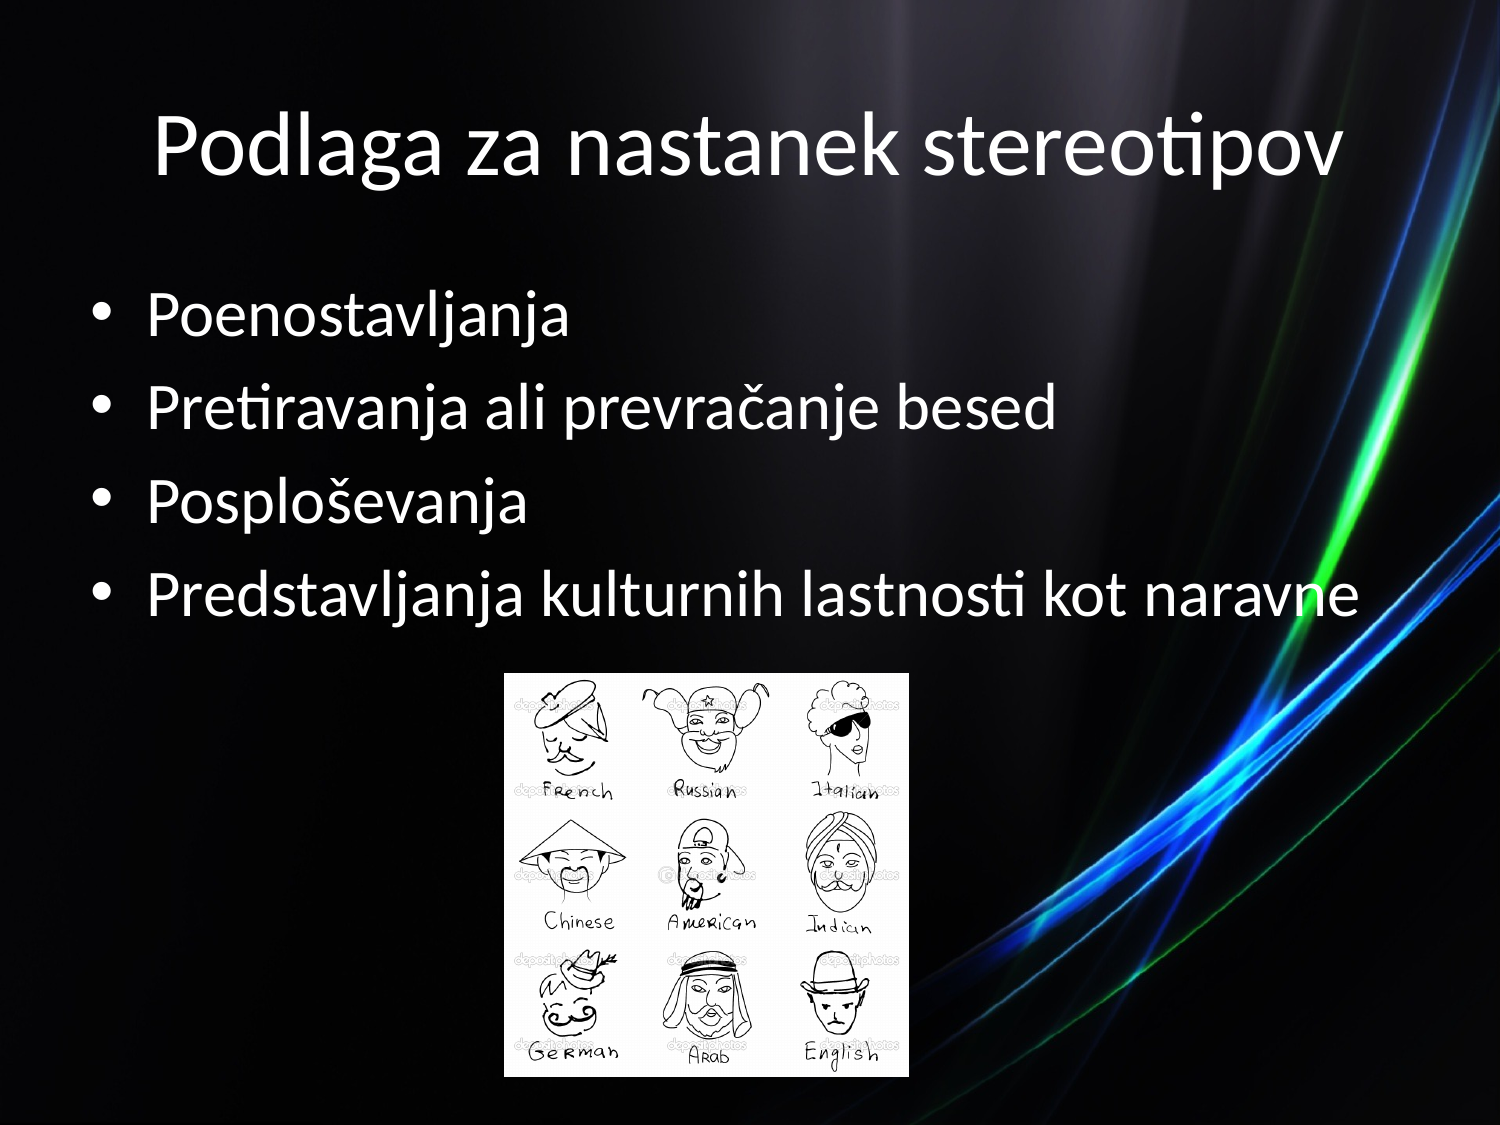

# Podlaga za nastanek stereotipov
Poenostavljanja
Pretiravanja ali prevračanje besed
Posploševanja
Predstavljanja kulturnih lastnosti kot naravne